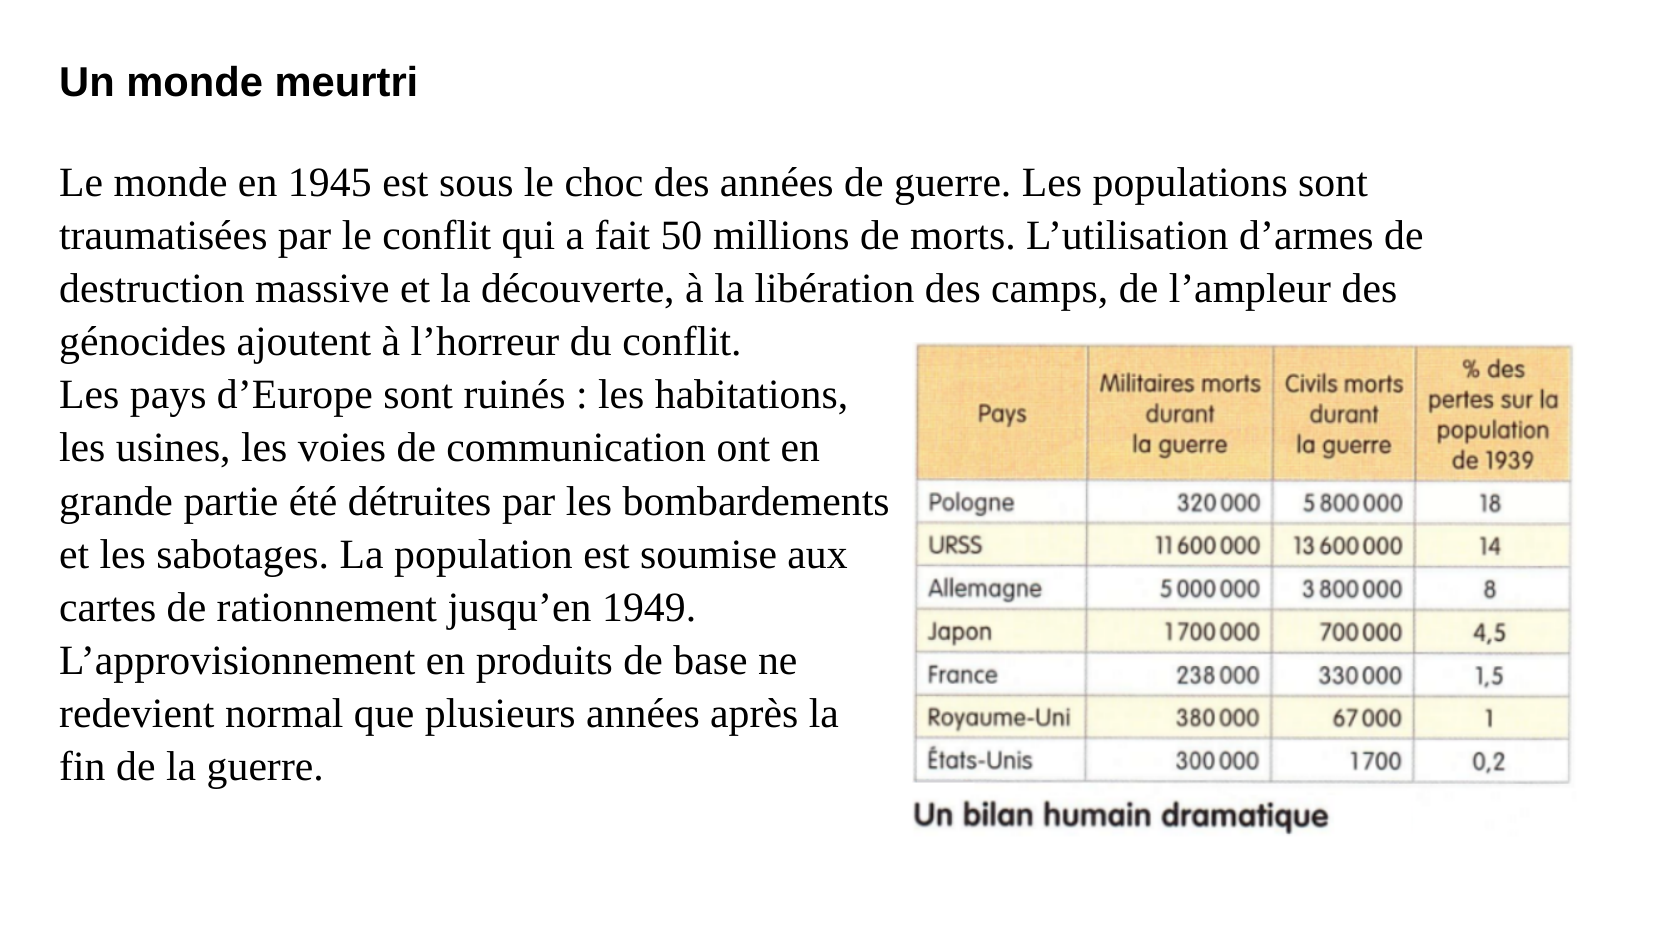

Un monde meurtri
Le monde en 1945 est sous le choc des années de guerre. Les populations sont traumatisées par le conflit qui a fait 50 millions de morts. L’utilisation d’armes de destruction massive et la découverte, à la libération des camps, de l’ampleur des génocides ajoutent à l’horreur du conflit.
Les pays d’Europe sont ruinés : les habitations,
les usines, les voies de communication ont en
grande partie été détruites par les bombardements
et les sabotages. La population est soumise aux
cartes de rationnement jusqu’en 1949.
L’approvisionnement en produits de base ne
redevient normal que plusieurs années après la
fin de la guerre.